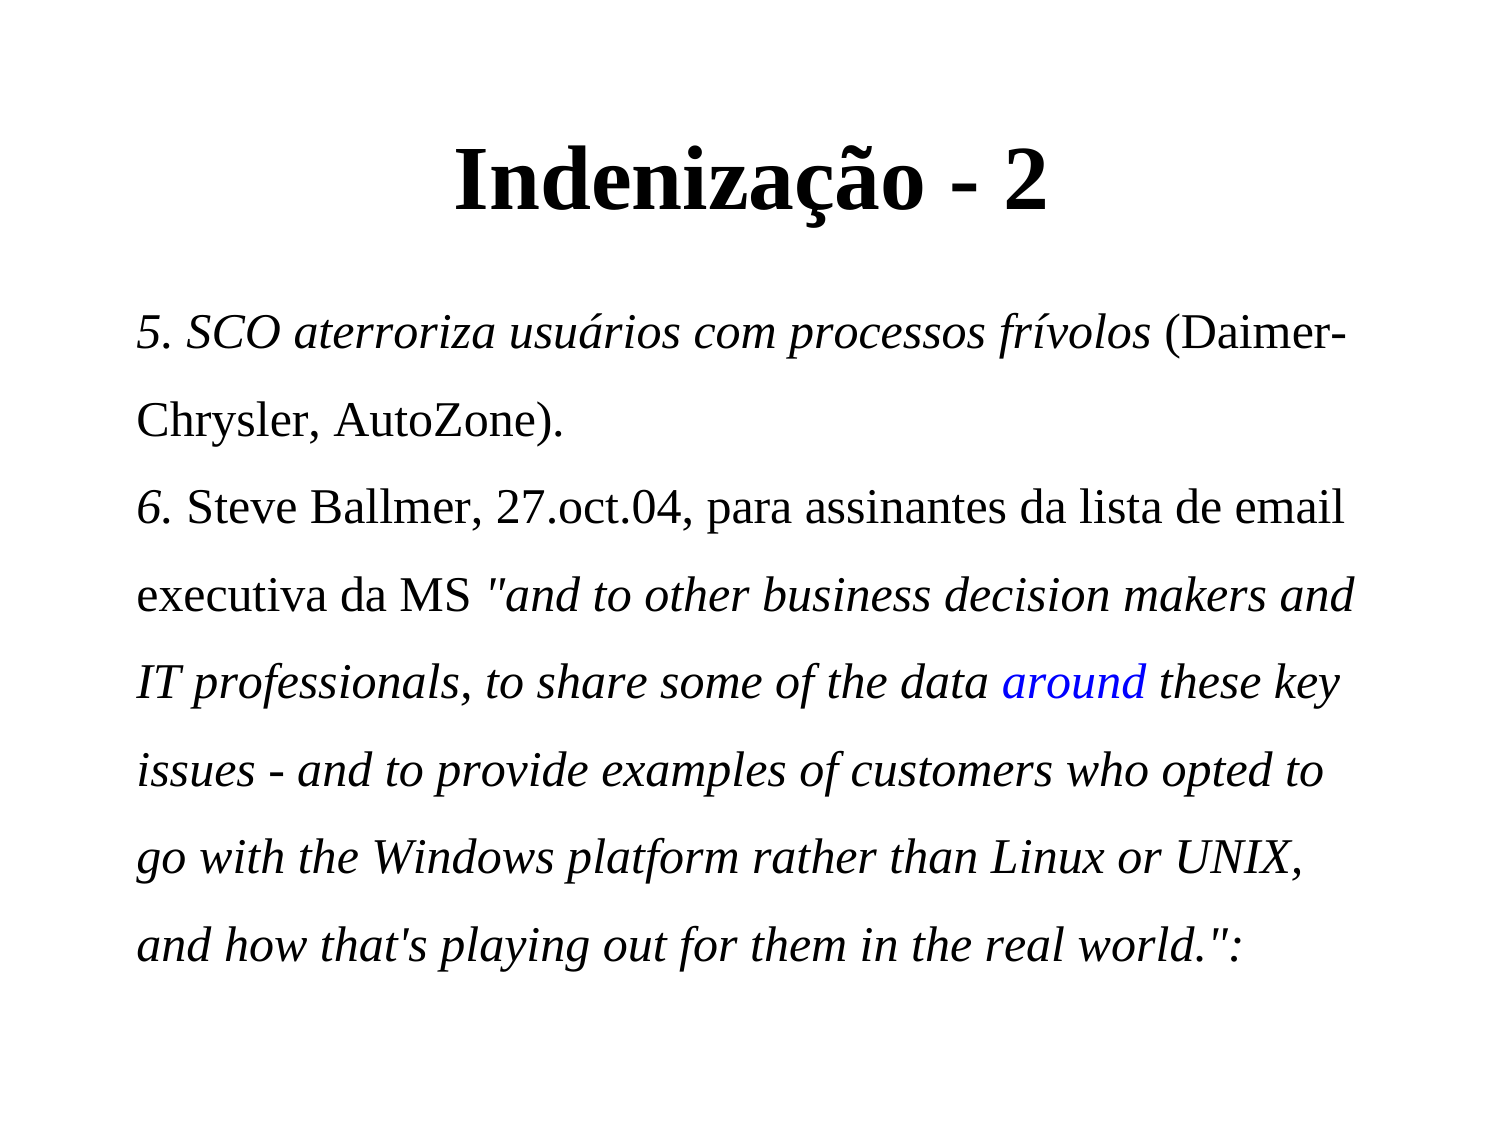

# Indenização - 2
5. SCO aterroriza usuários com processos frívolos (Daimer-Chrysler, AutoZone).
6. Steve Ballmer, 27.oct.04, para assinantes da lista de email executiva da MS "and to other business decision makers and IT professionals, to share some of the data around these key issues - and to provide examples of customers who opted to go with the Windows platform rather than Linux or UNIX, and how that's playing out for them in the real world.":